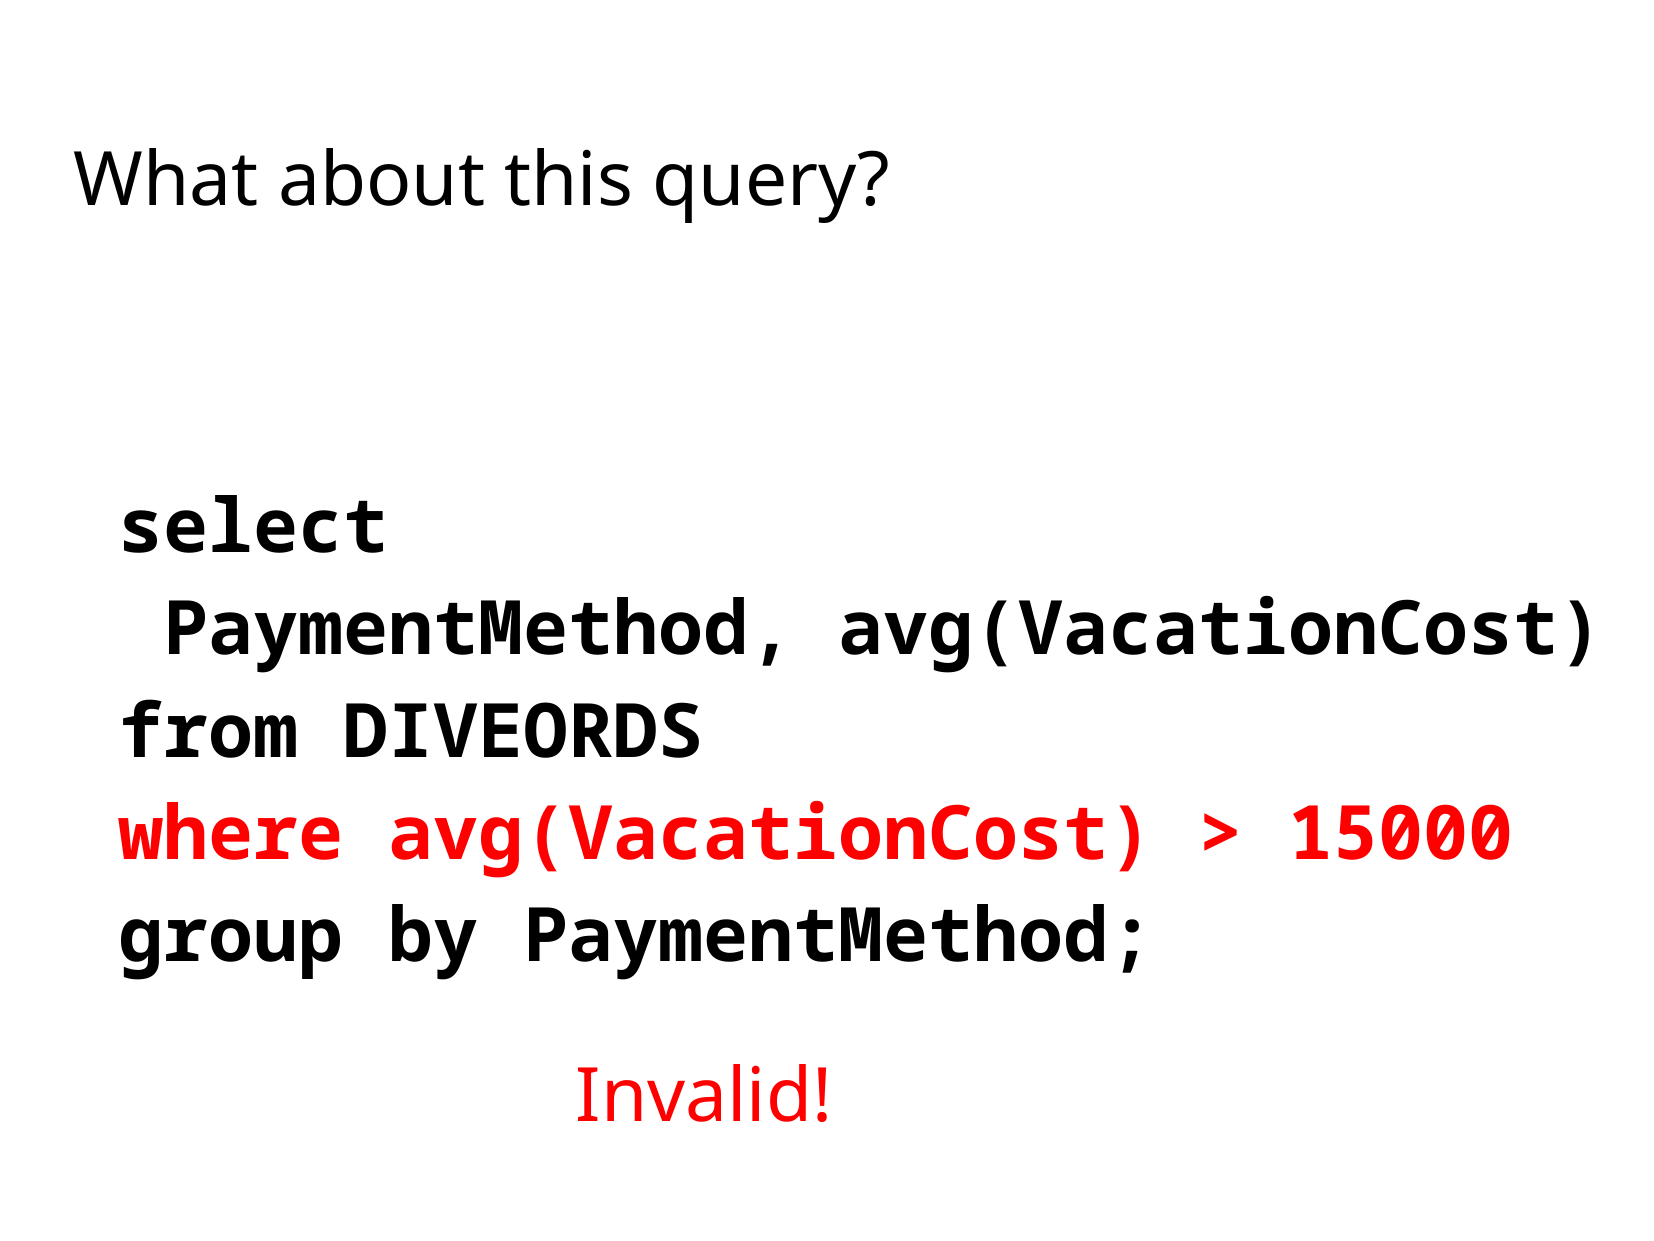

What about this query?
# select
 PaymentMethod, avg(VacationCost)
from DIVEORDS
where avg(VacationCost) > 15000
group by PaymentMethod;
Invalid!